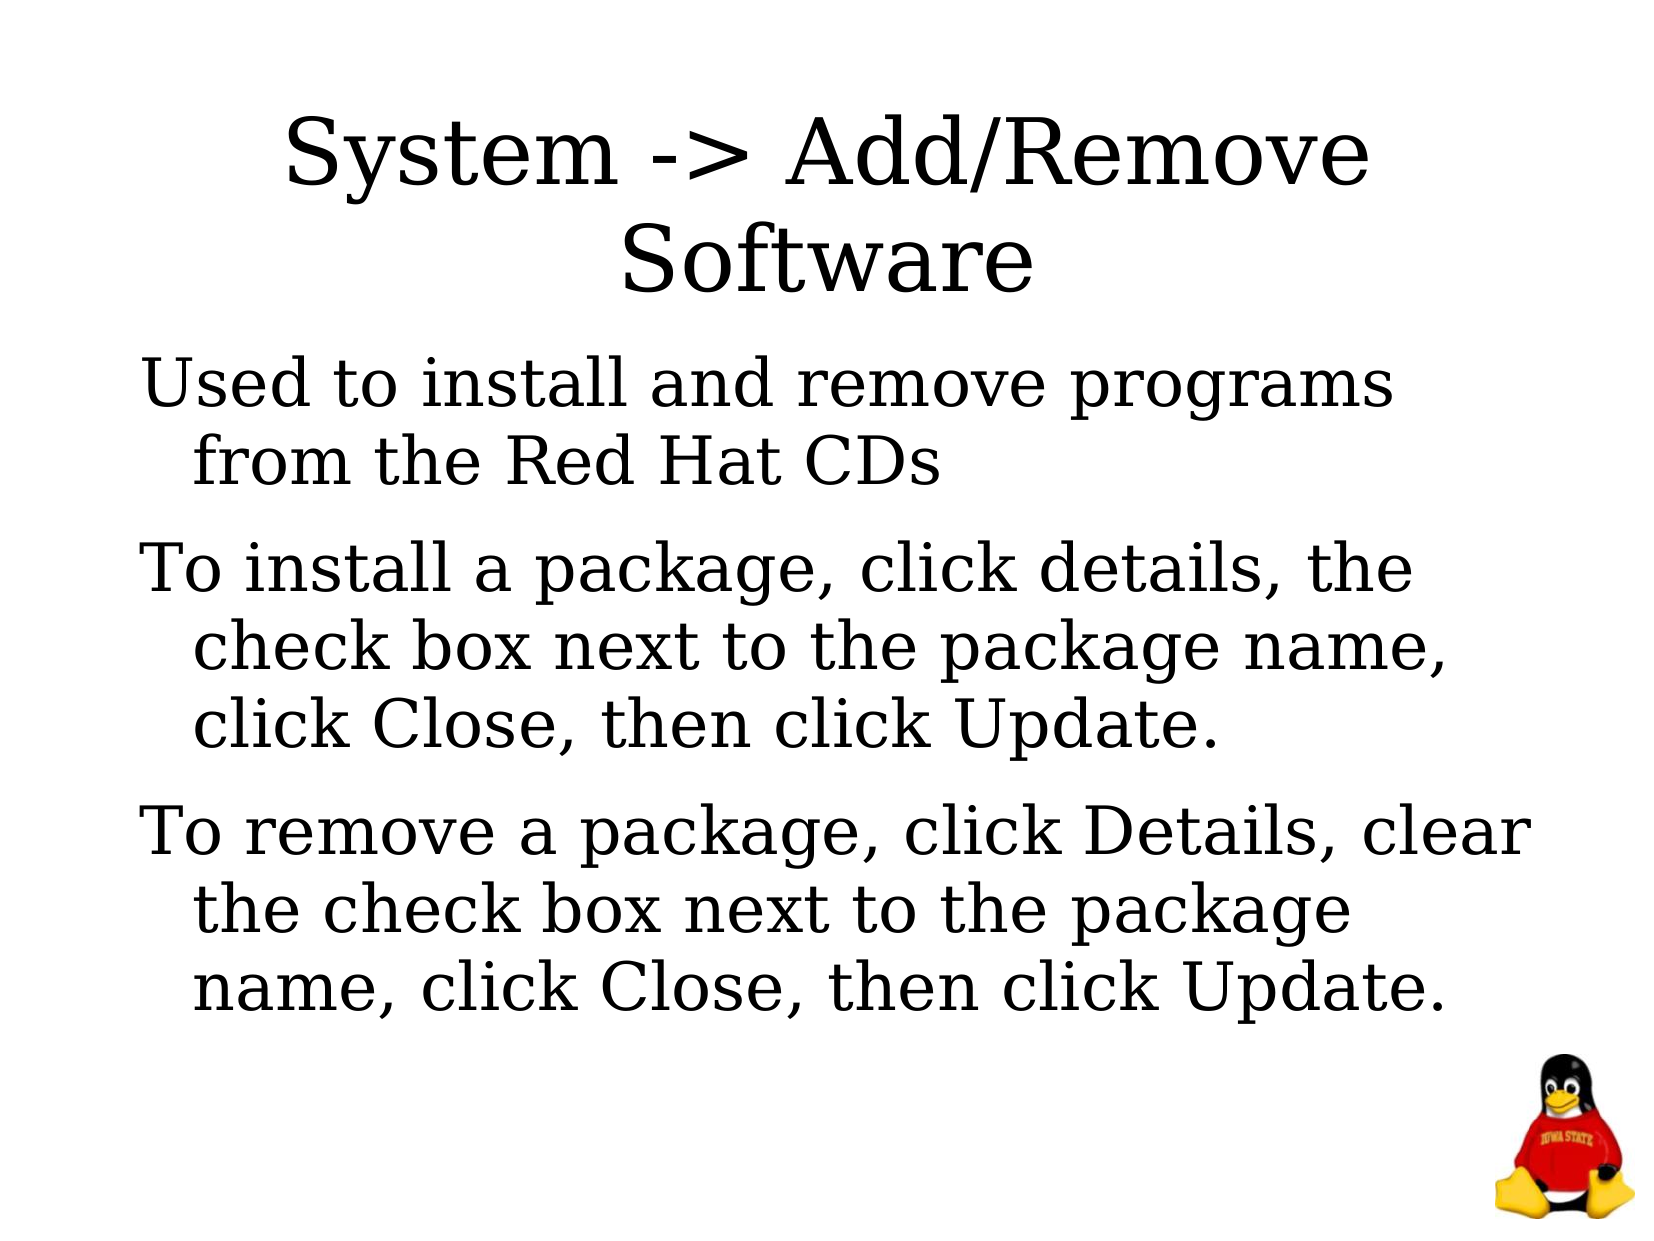

# System -> Add/Remove Software
Used to install and remove programs from the Red Hat CDs
To install a package, click details, the check box next to the package name, click Close, then click Update.
To remove a package, click Details, clear the check box next to the package name, click Close, then click Update.